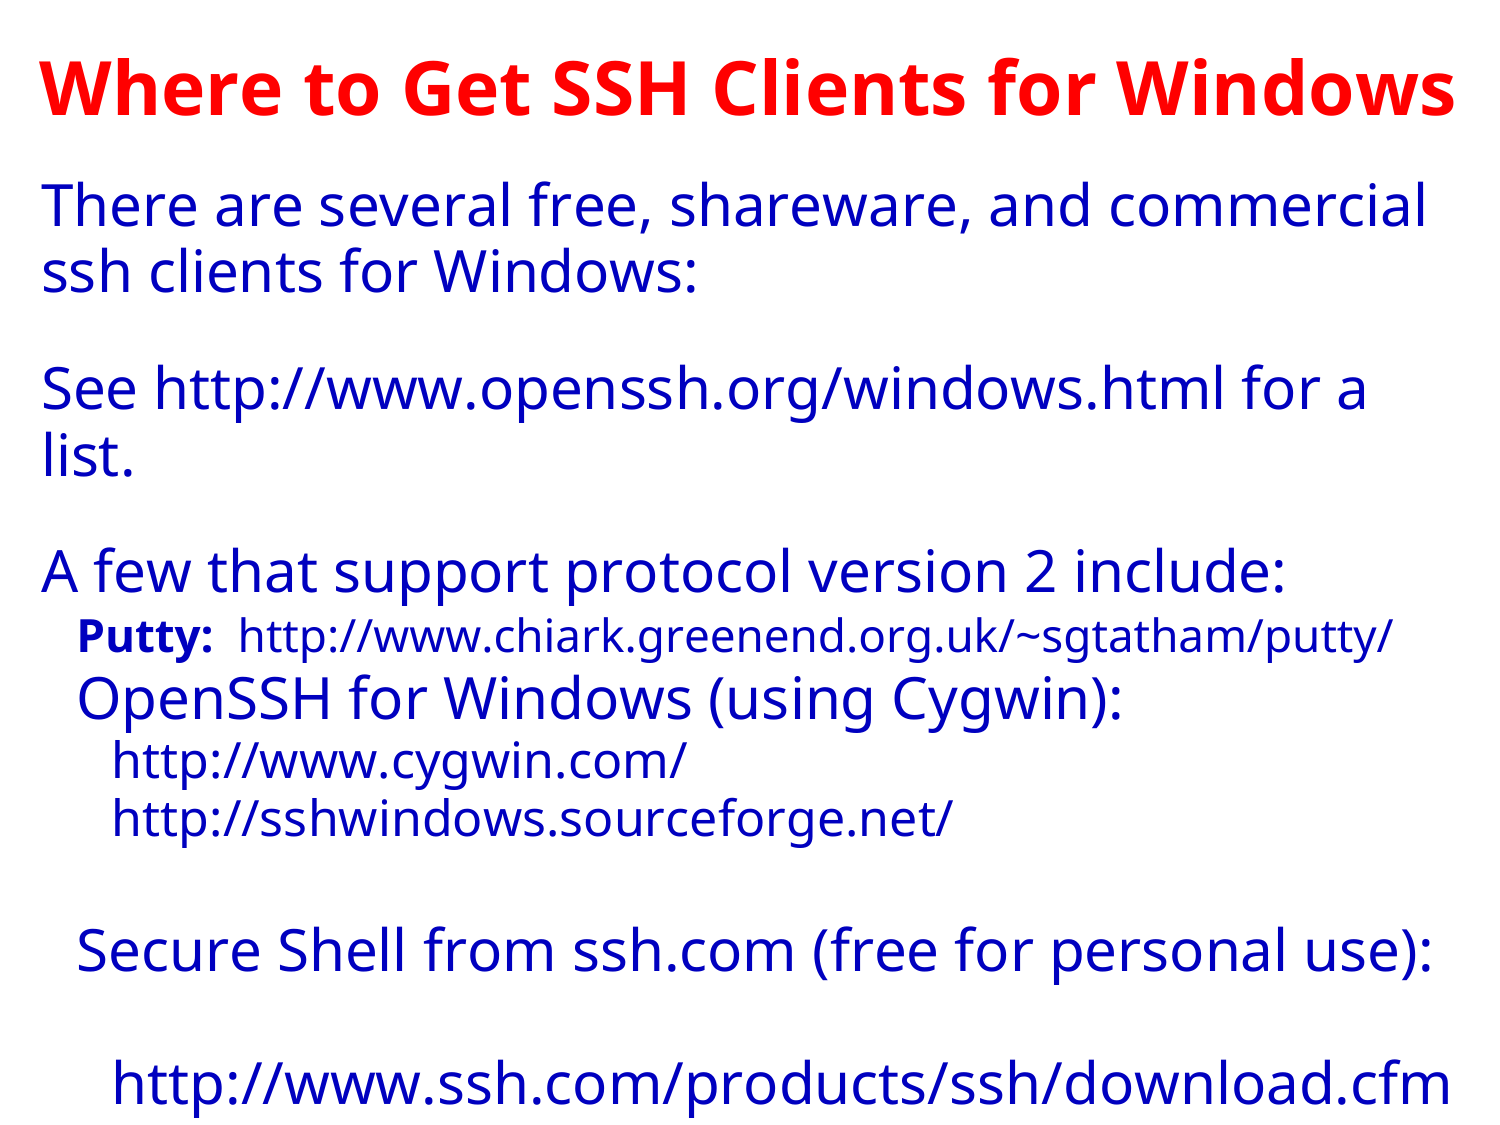

# Where to Get SSH Clients for Windows
There are several free, shareware, and commercial ssh clients for Windows:
See http://www.openssh.org/windows.html for a list.
A few that support protocol version 2 include:
Putty: http://www.chiark.greenend.org.uk/~sgtatham/putty/
OpenSSH for Windows (using Cygwin):
http://www.cygwin.com/
http://sshwindows.sourceforge.net/
Secure Shell from ssh.com (free for personal use):
	http://www.ssh.com/products/ssh/download.cfm
And WRQ at http://www.wrq.com/products/reflection/ssh/ is a nice product if you are willing to pay.